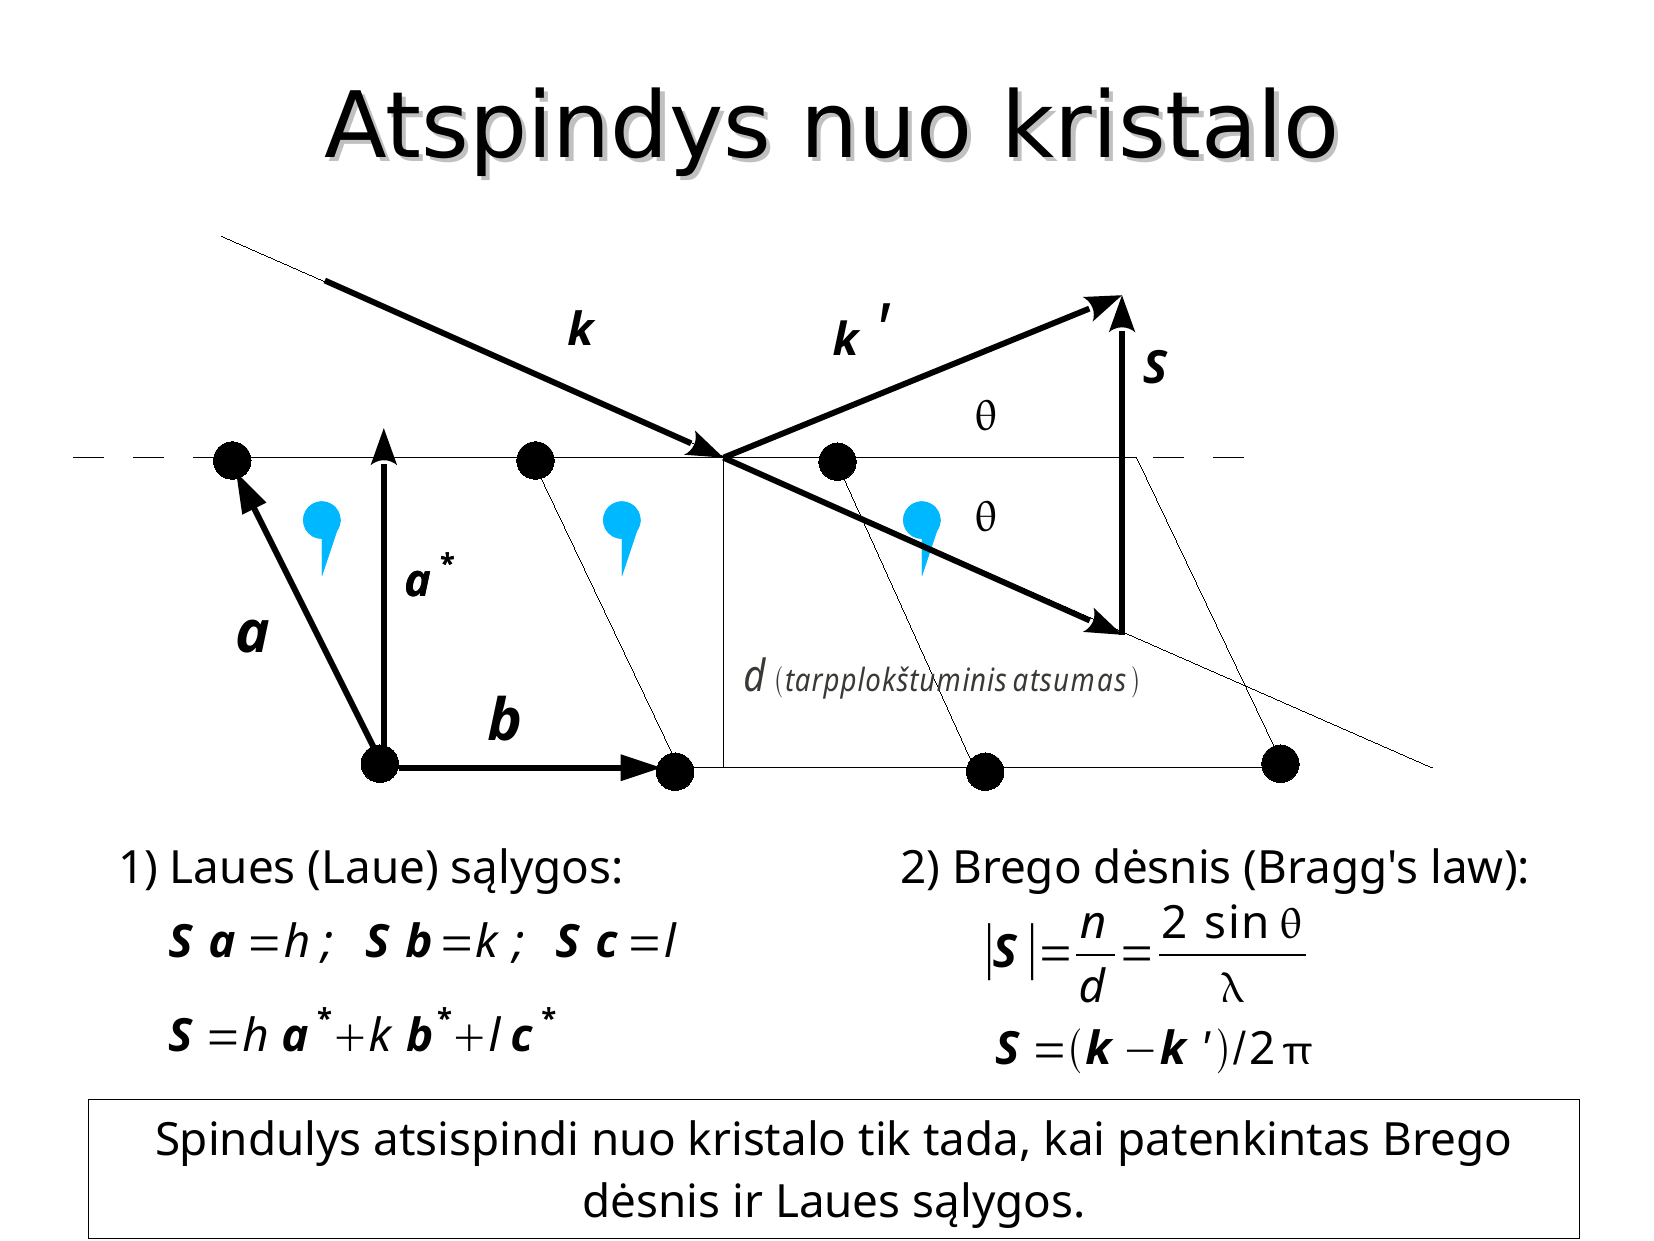

# Atspindys nuo kristalo
a
b
1) Laues (Laue) sąlygos:
2) Brego dėsnis (Bragg's law):
Spindulys atsispindi nuo kristalo tik tada, kai patenkintas Brego dėsnis ir Laues sąlygos.